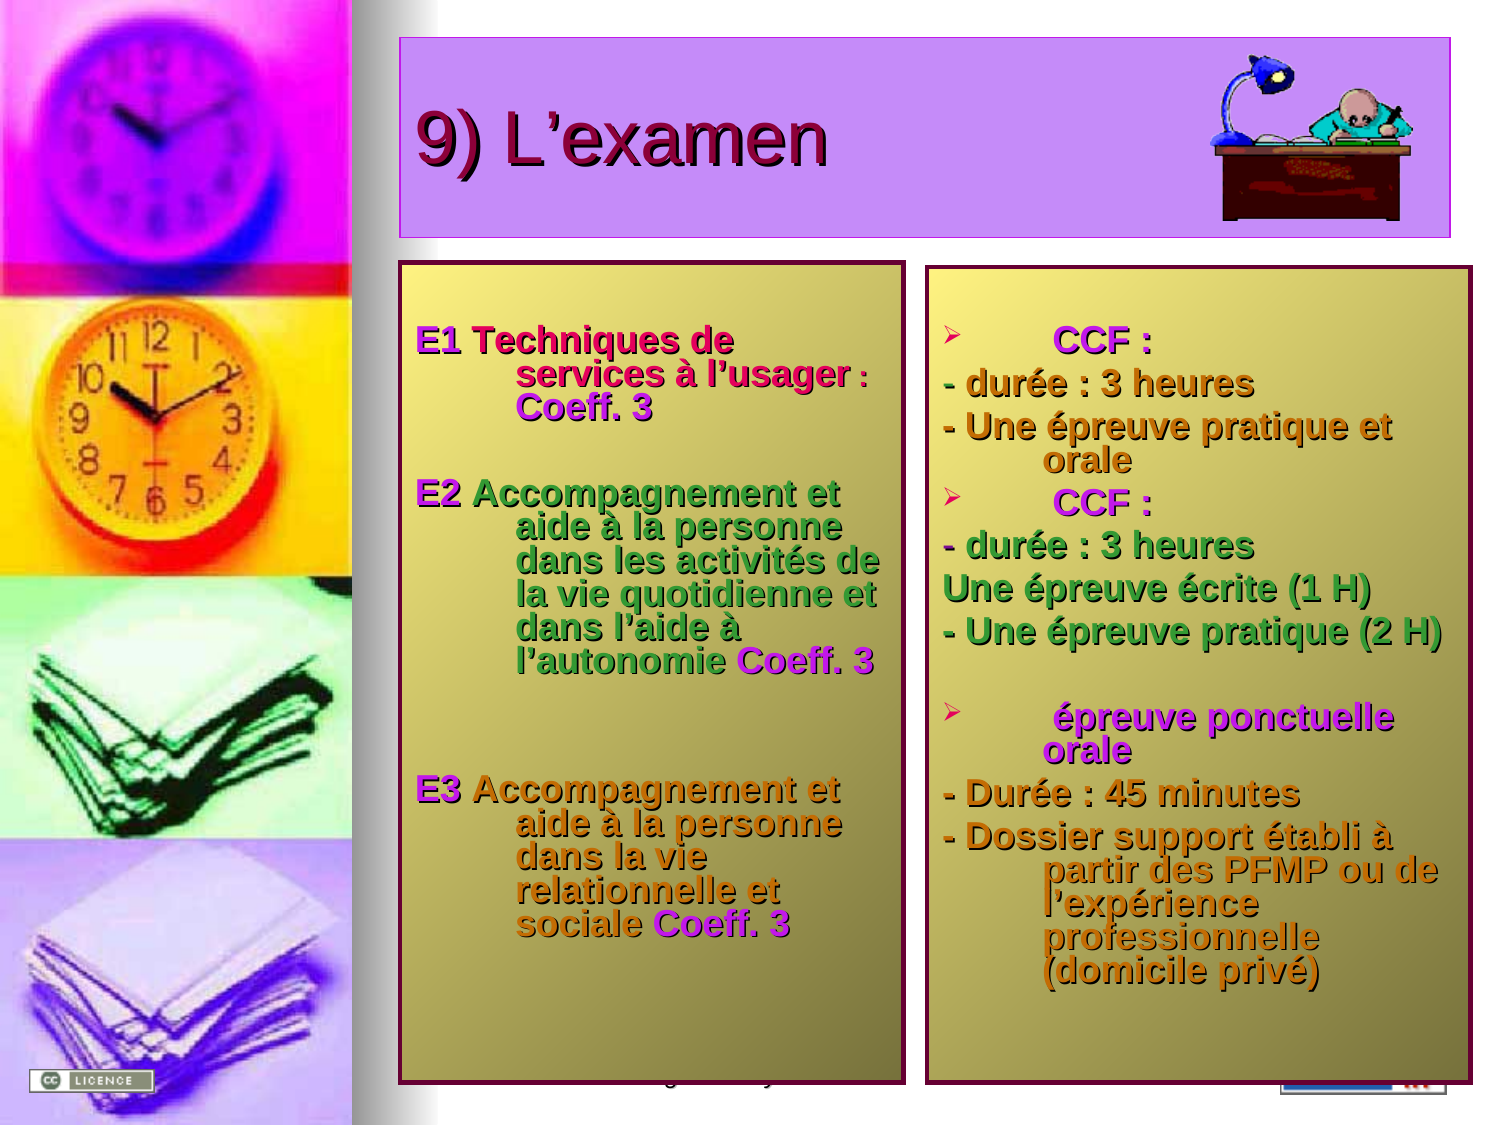

# 9) L’examen
E1 Techniques de services à l’usager : Coeff. 3
E2 Accompagnement et aide à la personne dans les activités de la vie quotidienne et dans l’aide à l’autonomie Coeff. 3
E3 Accompagnement et aide à la personne dans la vie relationnelle et sociale Coeff. 3
 CCF :
- durée : 3 heures
- Une épreuve pratique et orale
 CCF :
- durée : 3 heures
Une épreuve écrite (1 H)
- Une épreuve pratique (2 H)
 épreuve ponctuelle orale
- Durée : 45 minutes
- Dossier support établi à partir des PFMP ou de l’expérience professionnelle (domicile privé)